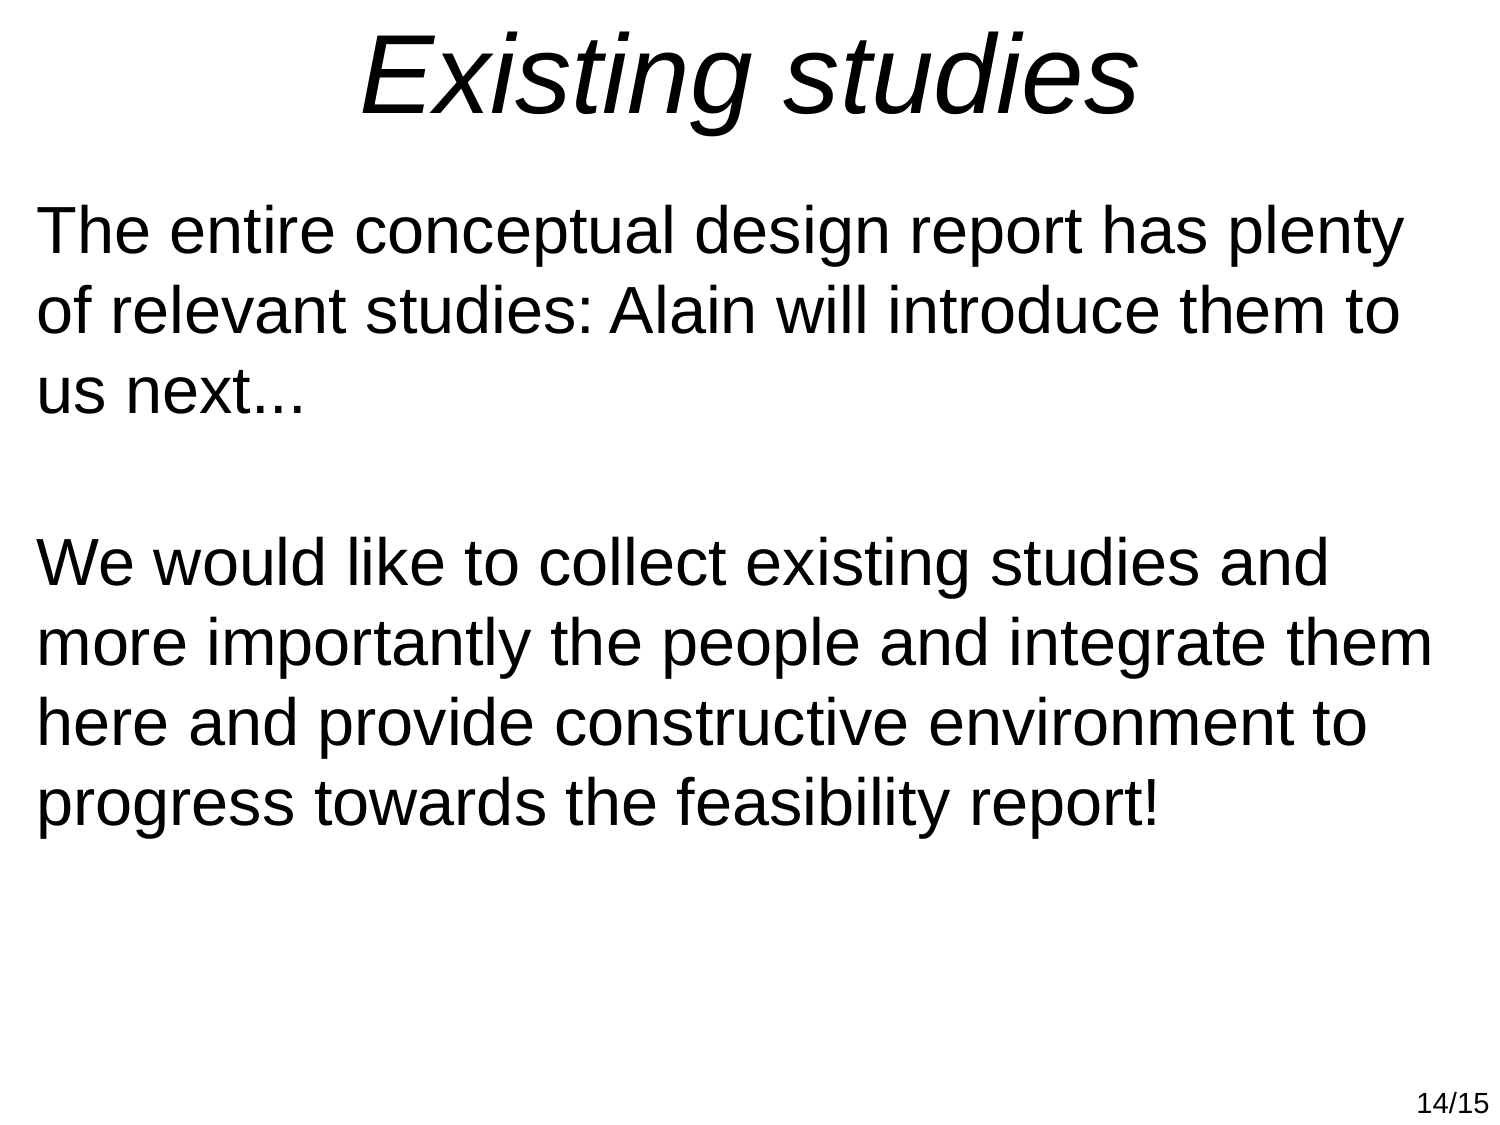

Existing studies
# The entire conceptual design report has plenty of relevant studies: Alain will introduce them to us next...
We would like to collect existing studies and more importantly the people and integrate them here and provide constructive environment to progress towards the feasibility report!